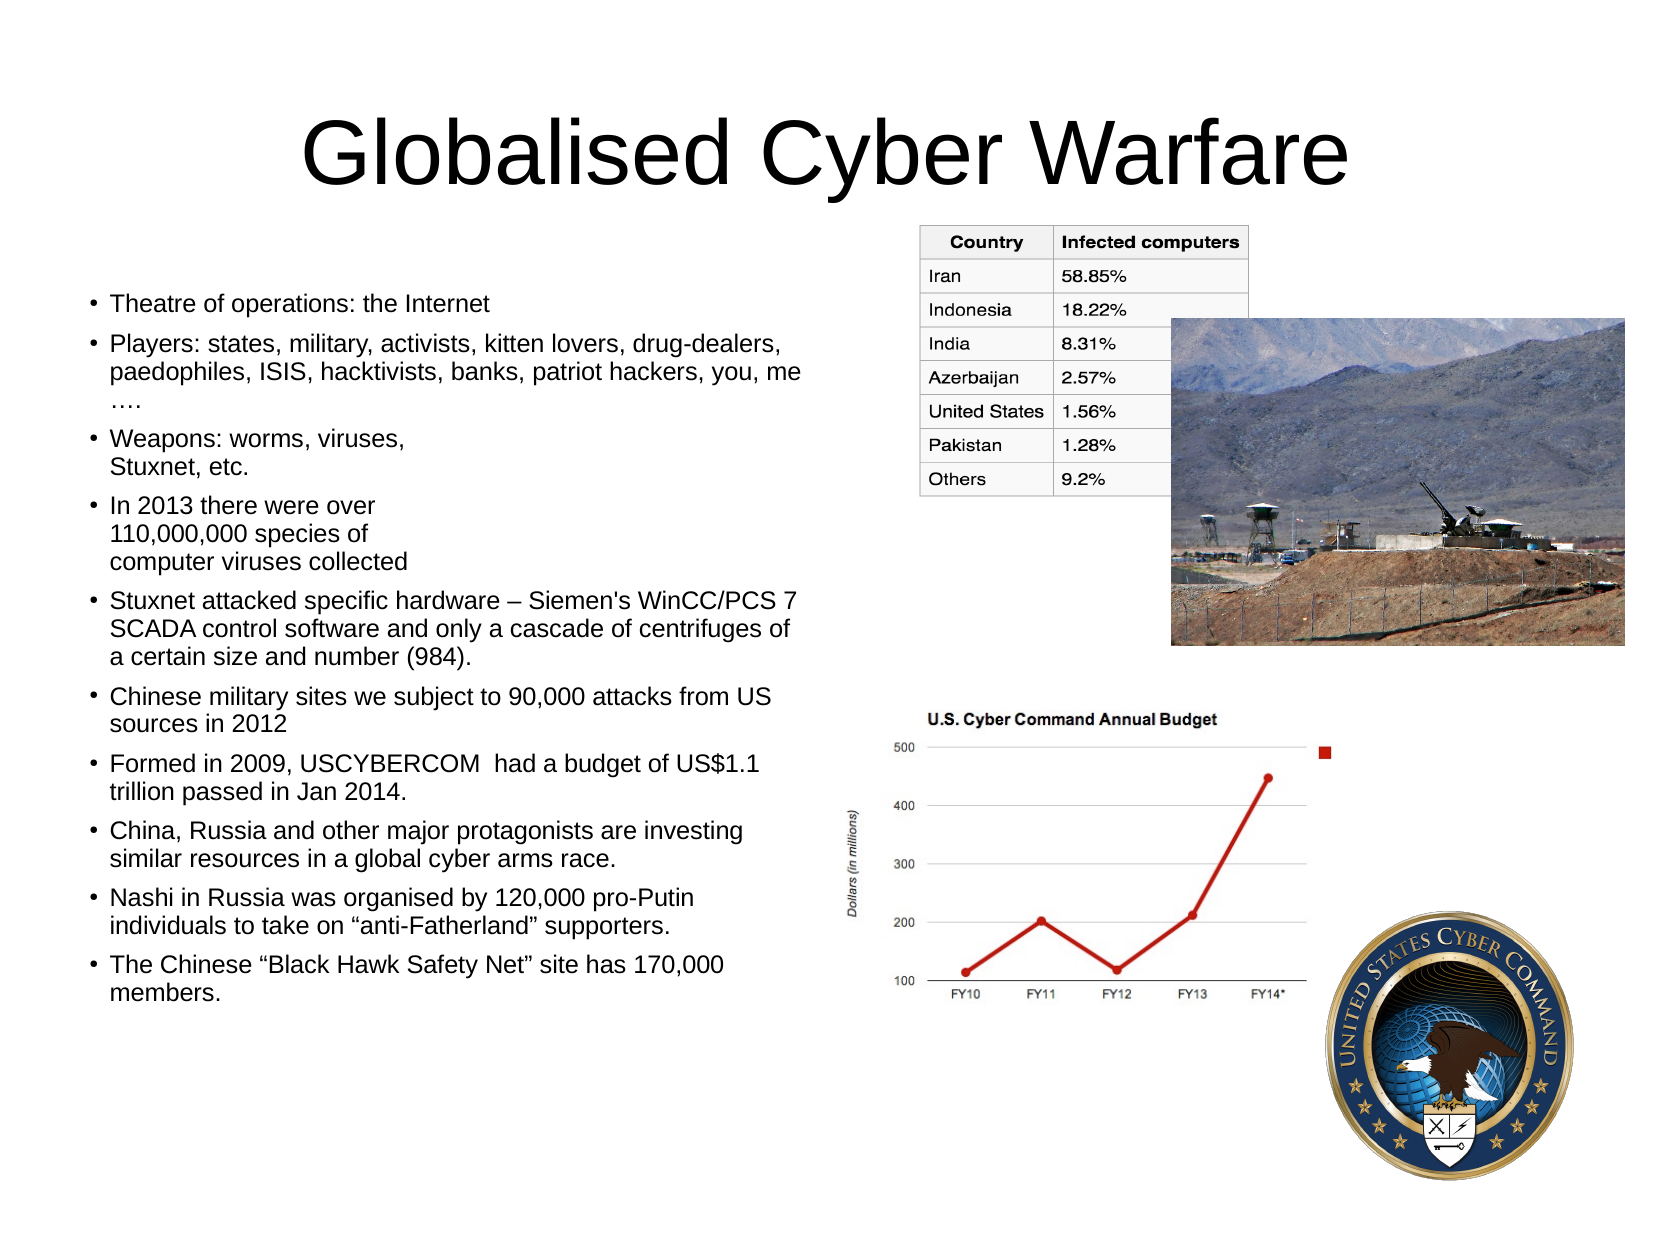

# Globalised Cyber Warfare
Theatre of operations: the Internet
Players: states, military, activists, kitten lovers, drug-dealers, paedophiles, ISIS, hacktivists, banks, patriot hackers, you, me ….
Weapons: worms, viruses,
Stuxnet, etc.
In 2013 there were over
110,000,000 species of
computer viruses collected
Stuxnet attacked specific hardware – Siemen's WinCC/PCS 7 SCADA control software and only a cascade of centrifuges of a certain size and number (984).
Chinese military sites we subject to 90,000 attacks from US sources in 2012
Formed in 2009, USCYBERCOM had a budget of US$1.1 trillion passed in Jan 2014.
China, Russia and other major protagonists are investing similar resources in a global cyber arms race.
Nashi in Russia was organised by 120,000 pro-Putin individuals to take on “anti-Fatherland” supporters.
The Chinese “Black Hawk Safety Net” site has 170,000 members.